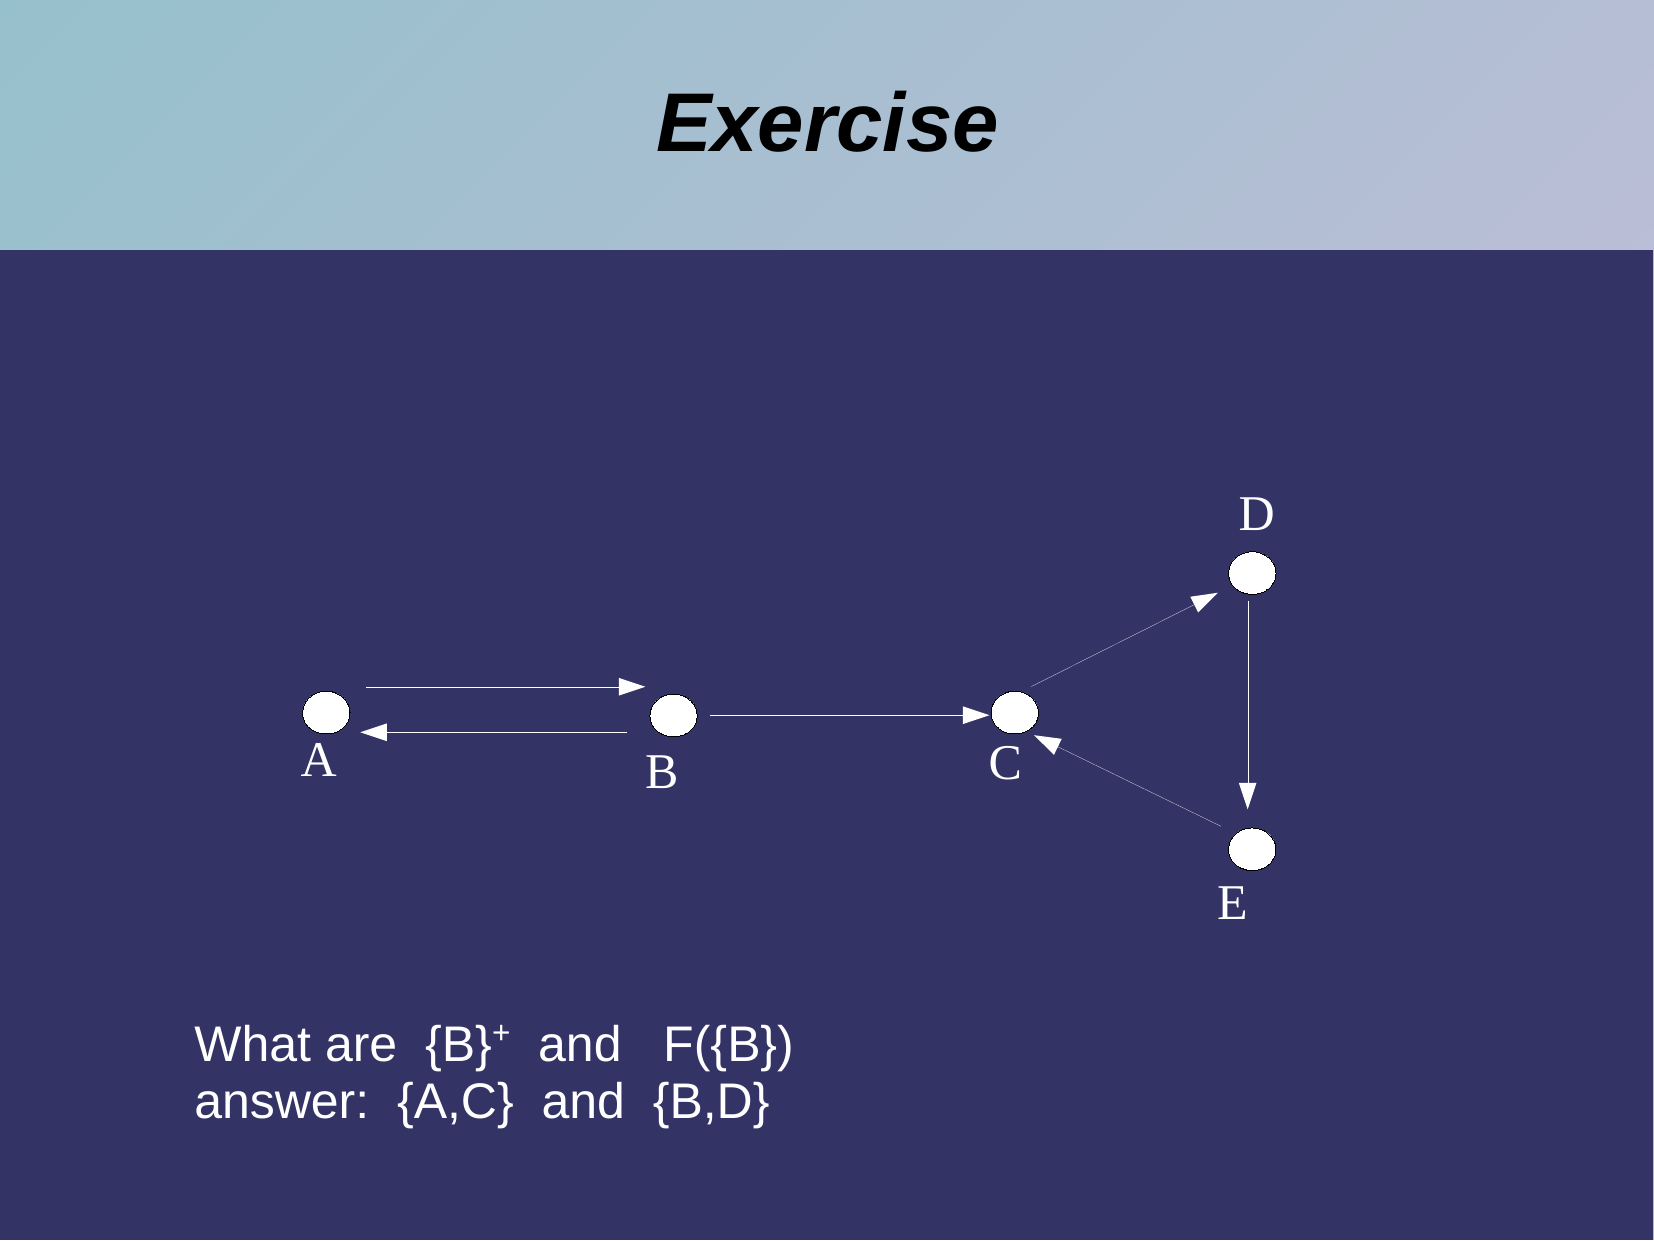

# Exercise
D
A
C
B
E
What are {B}+ and F({B})
answer: {A,C} and {B,D}